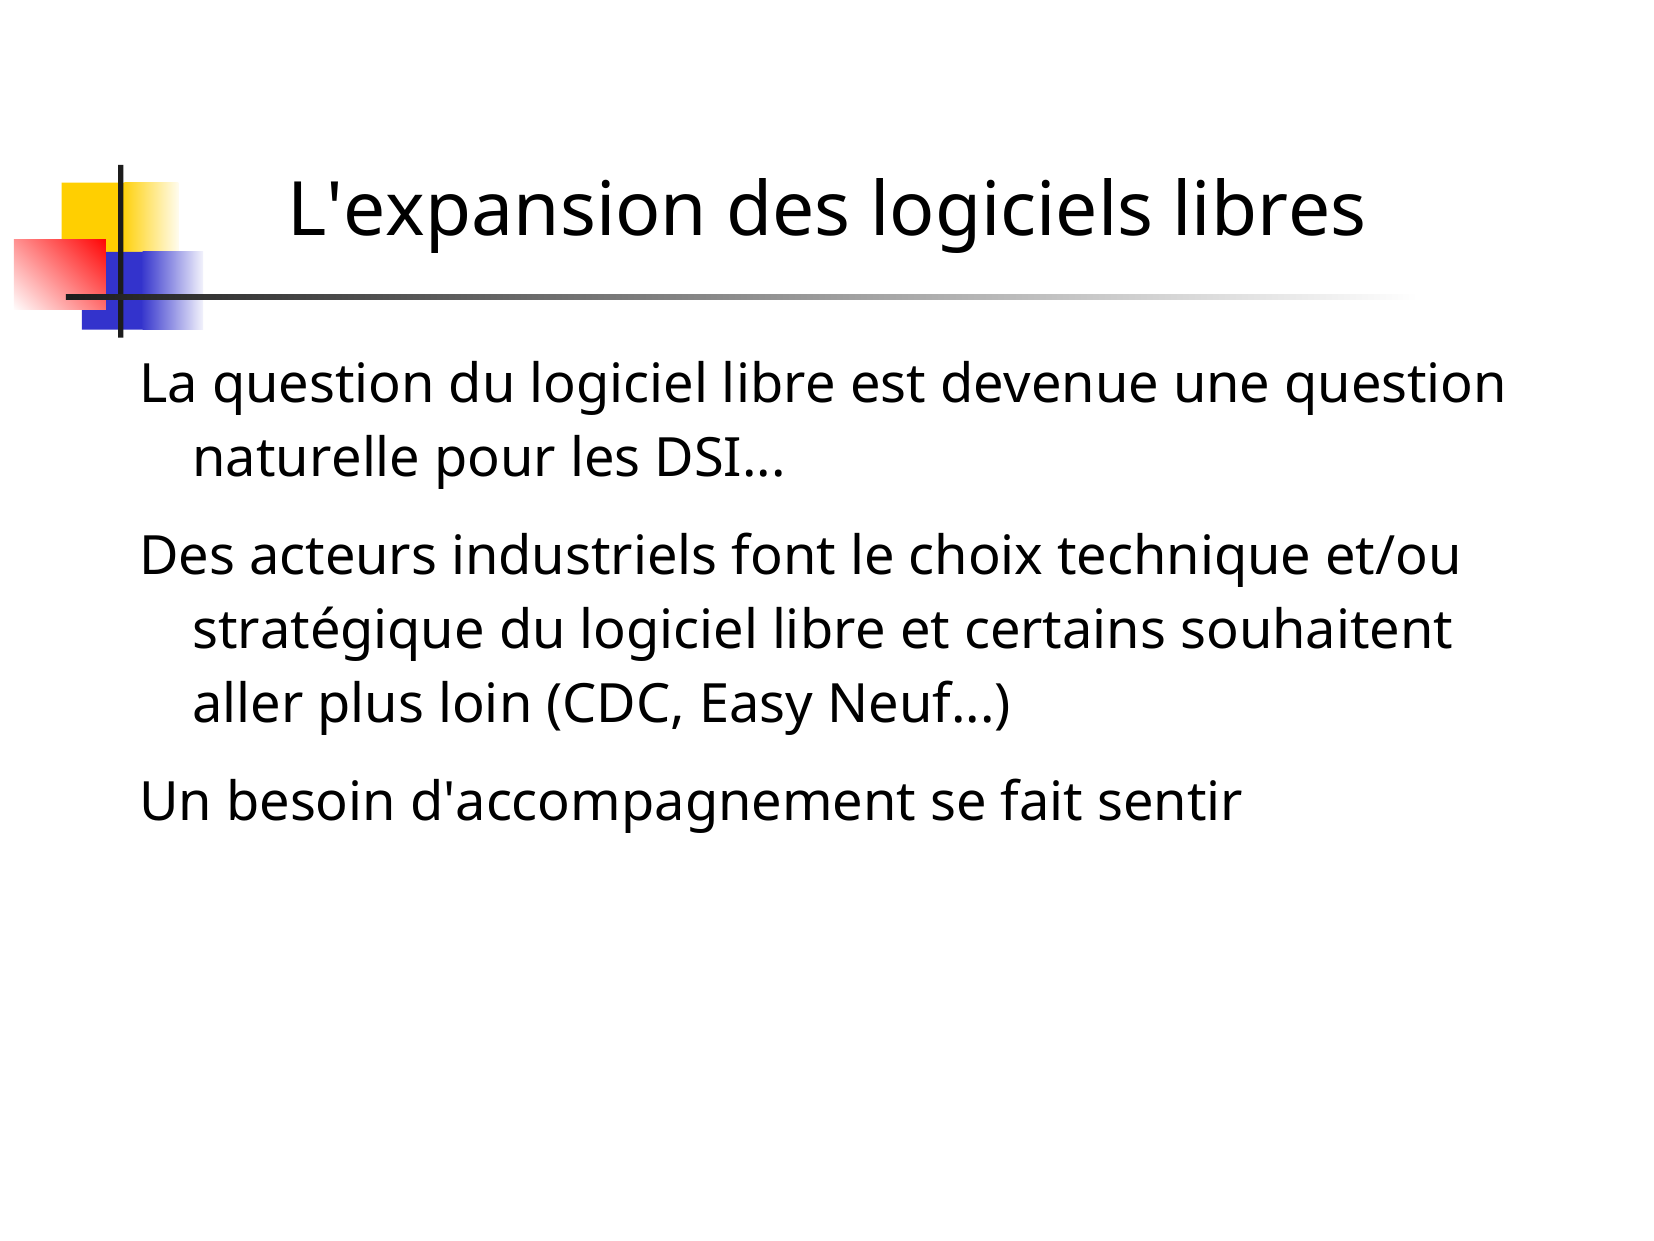

# L'expansion des logiciels libres
La question du logiciel libre est devenue une question naturelle pour les DSI...
Des acteurs industriels font le choix technique et/ou stratégique du logiciel libre et certains souhaitent aller plus loin (CDC, Easy Neuf...)
Un besoin d'accompagnement se fait sentir